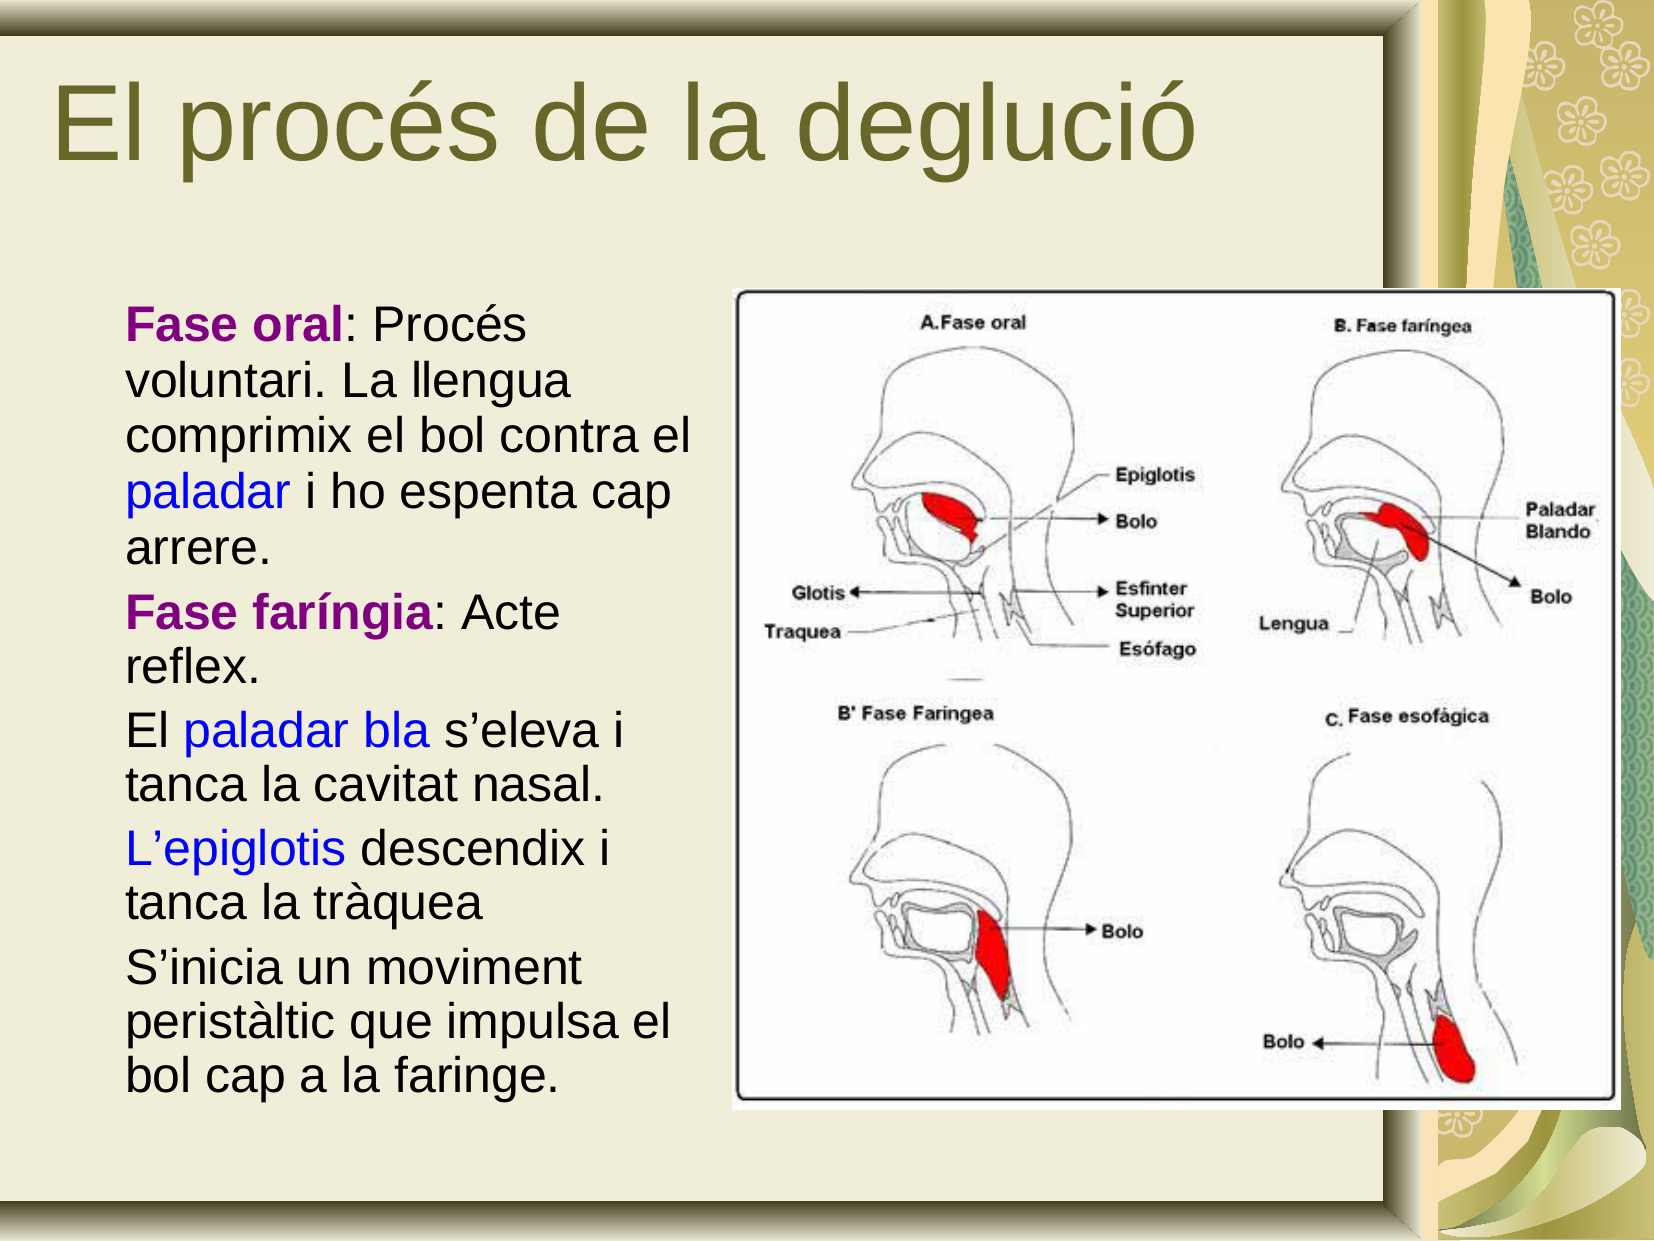

El procés de la deglució
Fase oral: Procés voluntari. La llengua comprimix el bol contra el paladar i ho espenta cap arrere.
Fase faríngia: Acte reflex.
El paladar bla s’eleva i tanca la cavitat nasal.
L’epiglotis descendix i tanca la tràquea
S’inicia un moviment peristàltic que impulsa el bol cap a la faringe.